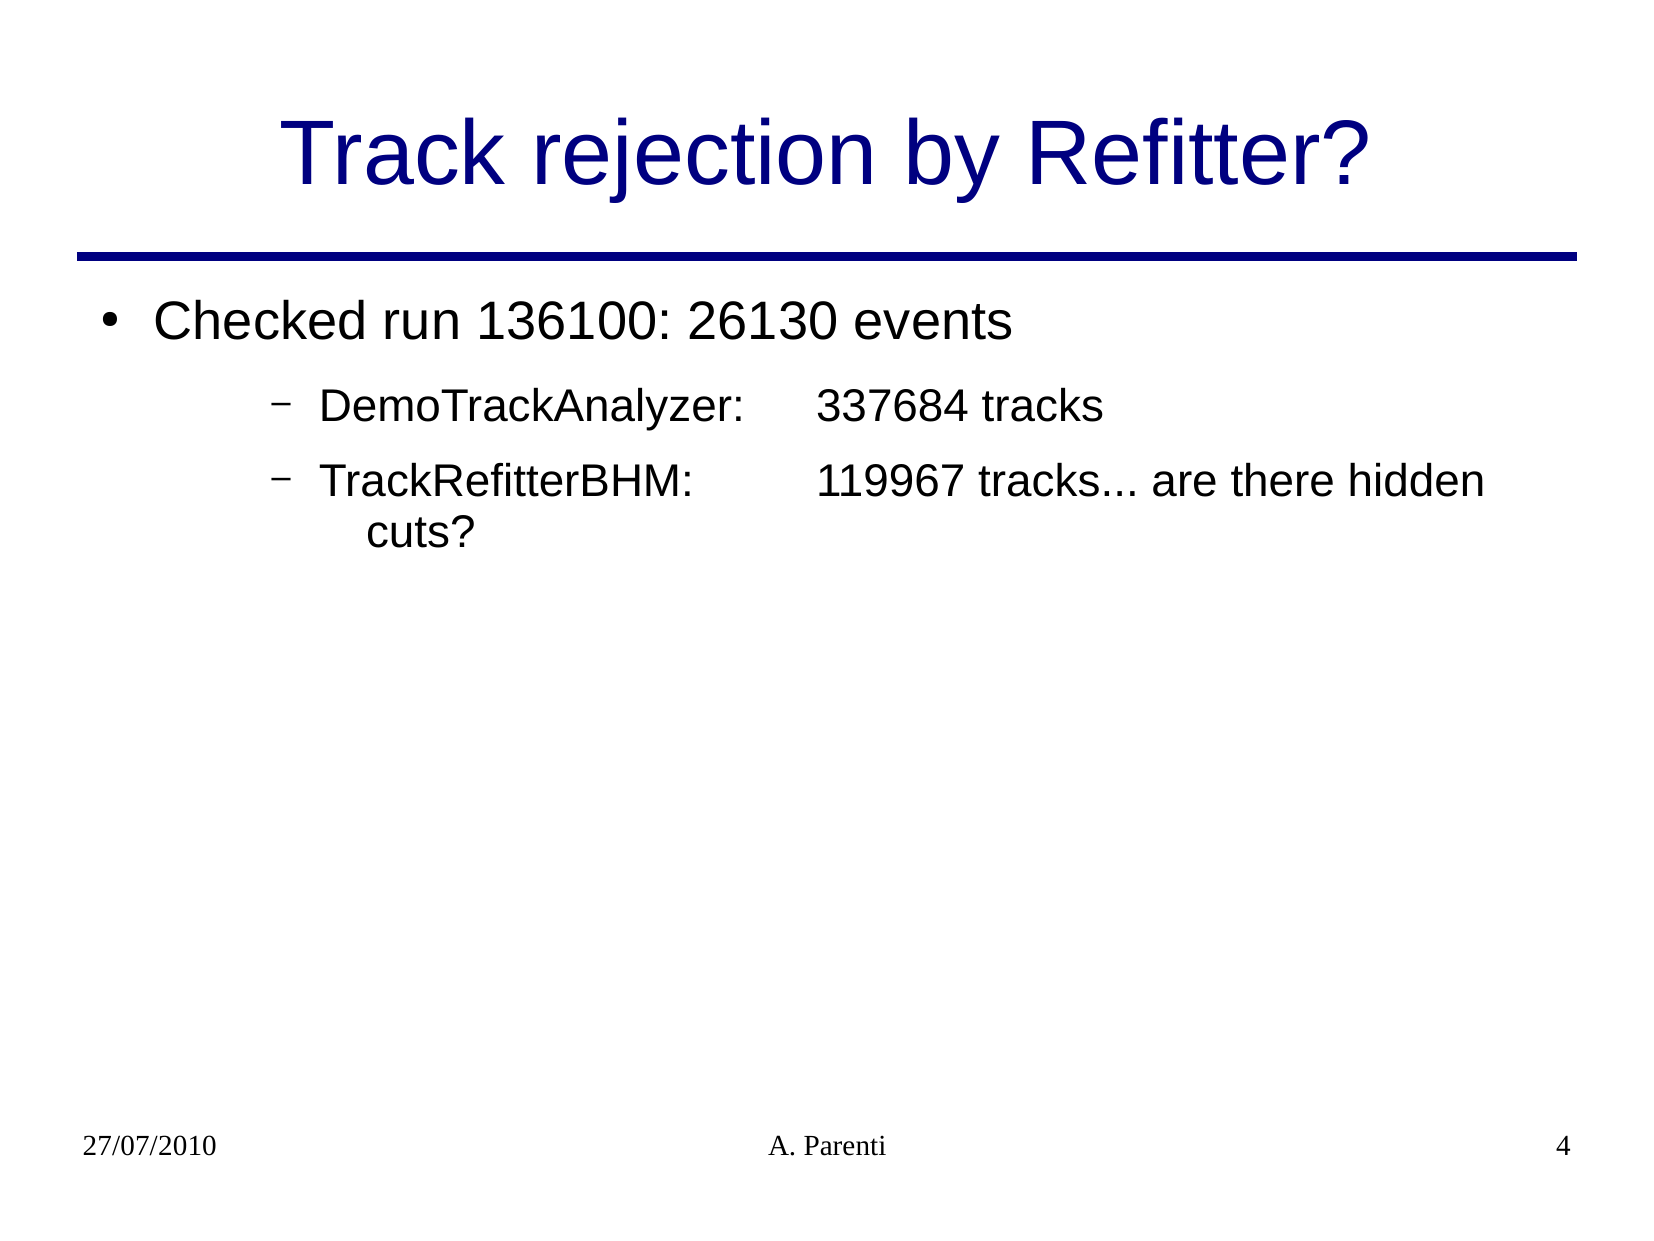

# Track rejection by Refitter?
Checked run 136100: 26130 events
DemoTrackAnalyzer:	337684 tracks
TrackRefitterBHM:		119967 tracks... are there hidden cuts?
4